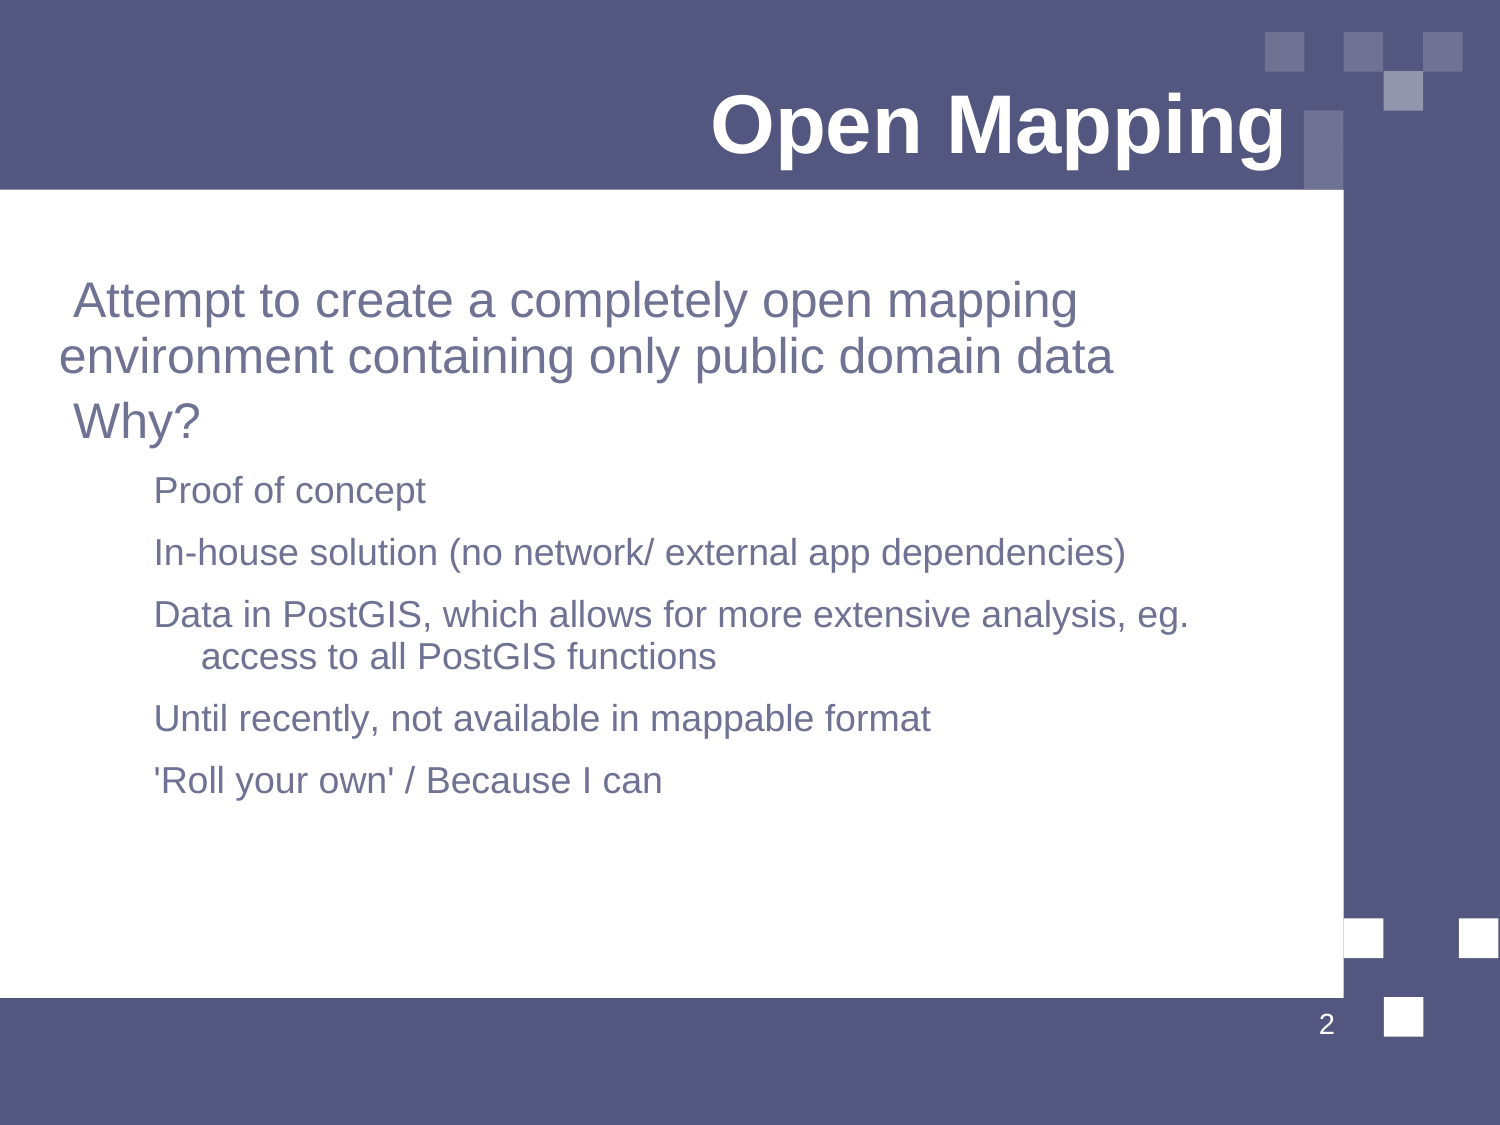

# Open Mapping
 Attempt to create a completely open mapping environment containing only public domain data
 Why?
Proof of concept
In-house solution (no network/ external app dependencies)
Data in PostGIS, which allows for more extensive analysis, eg. access to all PostGIS functions
Until recently, not available in mappable format
'Roll your own' / Because I can
2